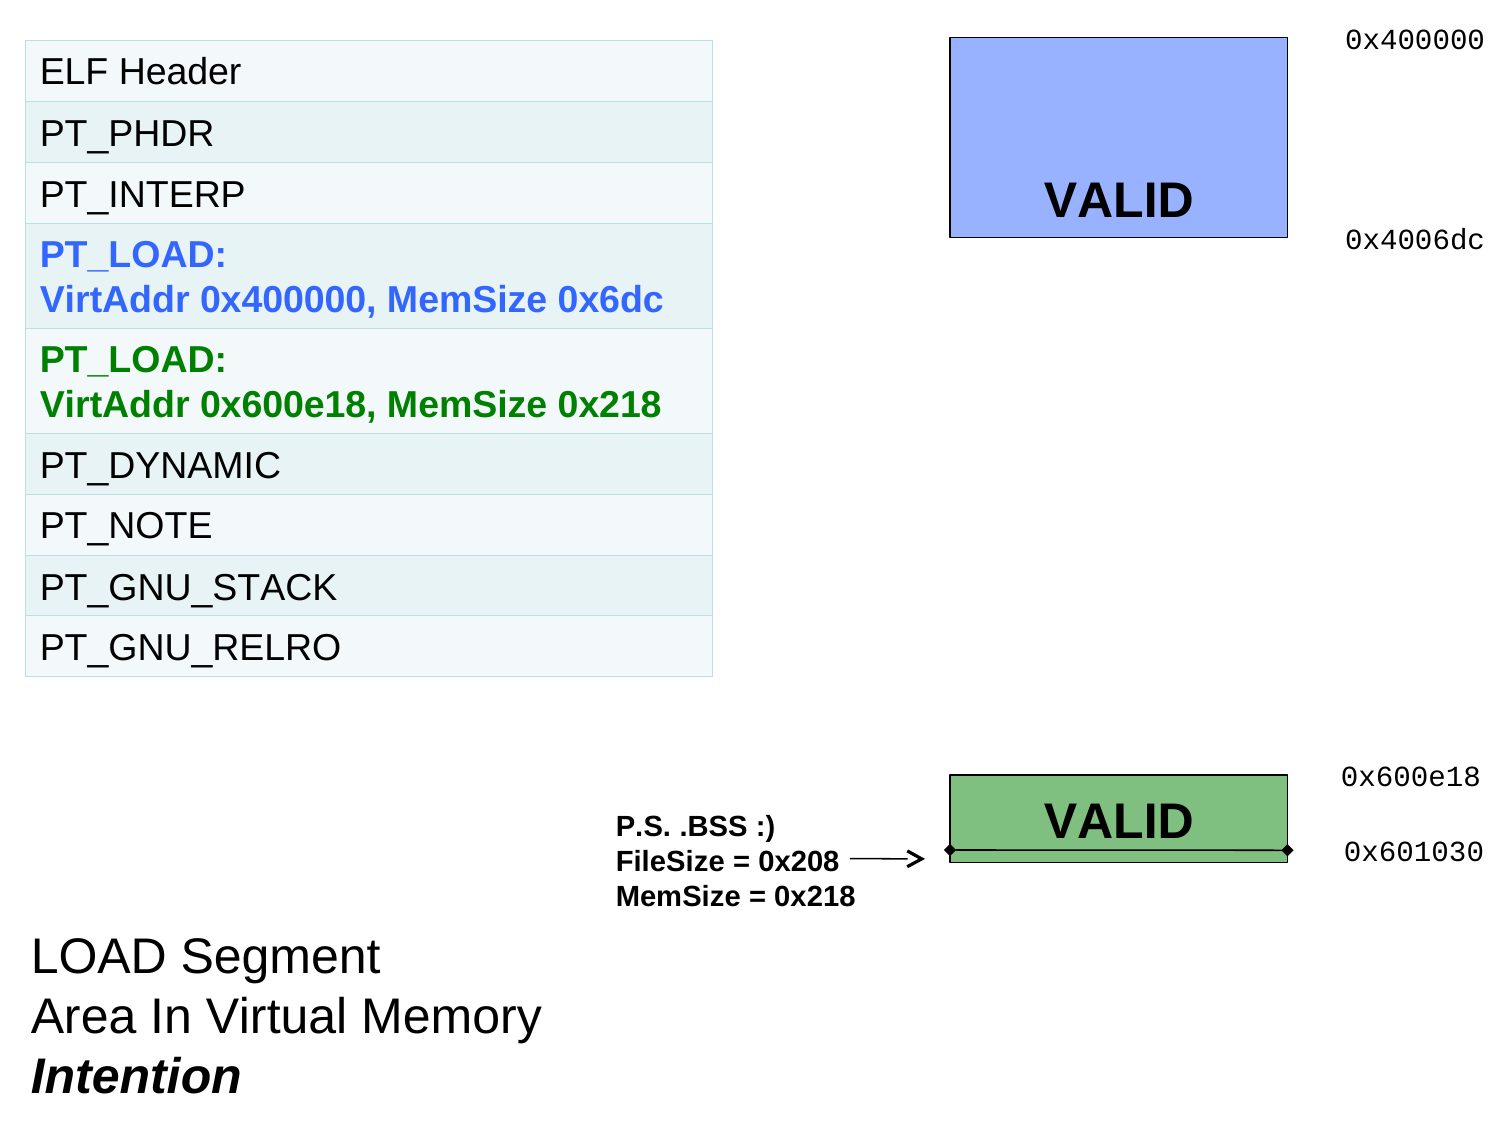

0x400000
VALID
| ELF Header |
| --- |
| PT\_PHDR |
| PT\_INTERP |
| PT\_LOAD: VirtAddr 0x400000, MemSize 0x6dc |
| PT\_LOAD: VirtAddr 0x600e18, MemSize 0x218 |
| PT\_DYNAMIC |
| PT\_NOTE |
| PT\_GNU\_STACK |
| PT\_GNU\_RELRO |
0x4006dc
0x600e18
VALID
P.S. .BSS :)
FileSize = 0x208
MemSize = 0x218
0x601030
LOAD Segment
Area In Virtual Memory
Intention